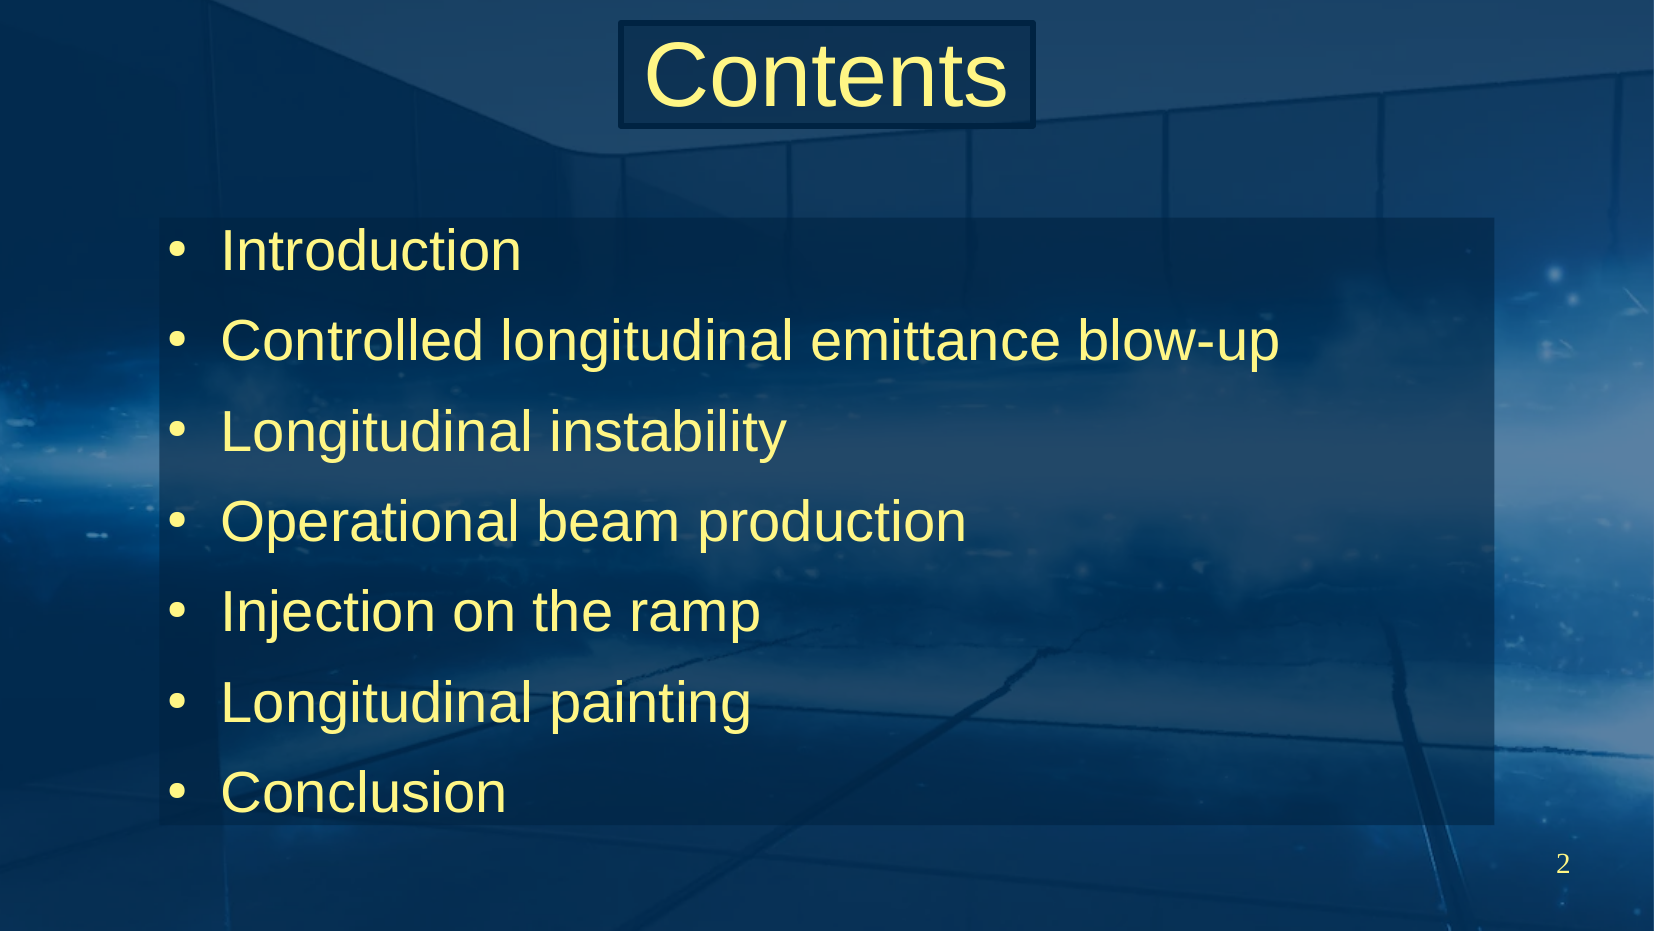

# Contents
Introduction
Controlled longitudinal emittance blow-up
Longitudinal instability
Operational beam production
Injection on the ramp
Longitudinal painting
Conclusion
2